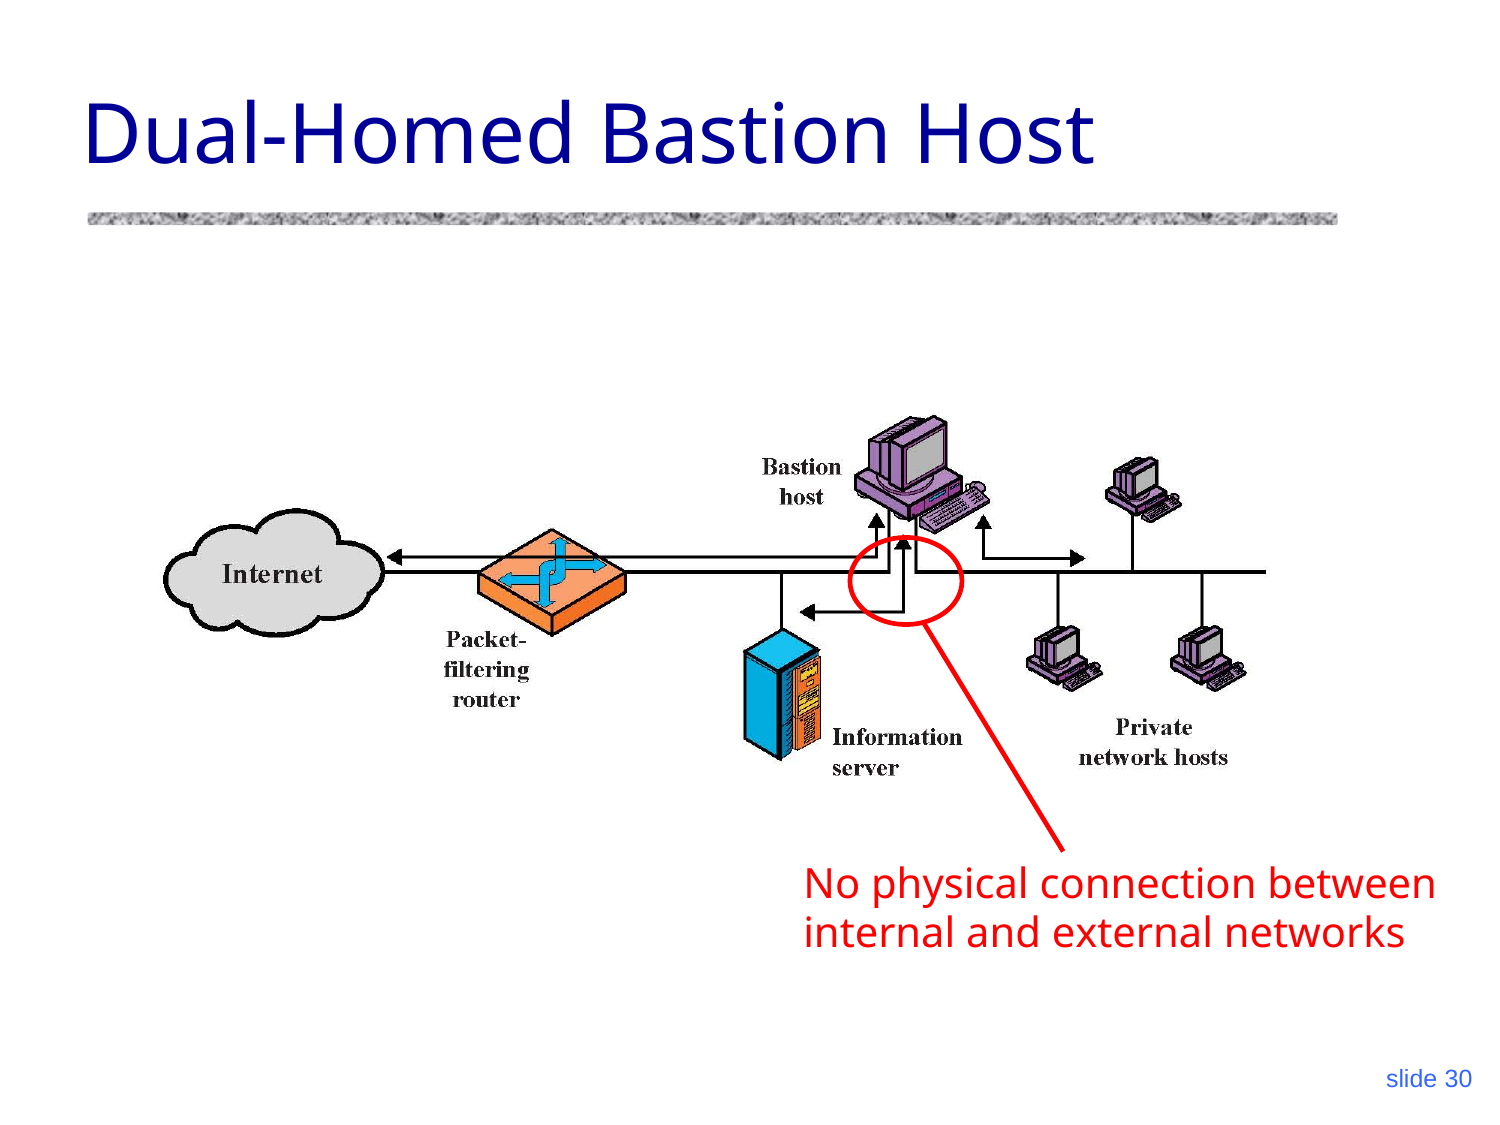

Dual-Homed Bastion Host
No physical connection between
internal and external networks
slide